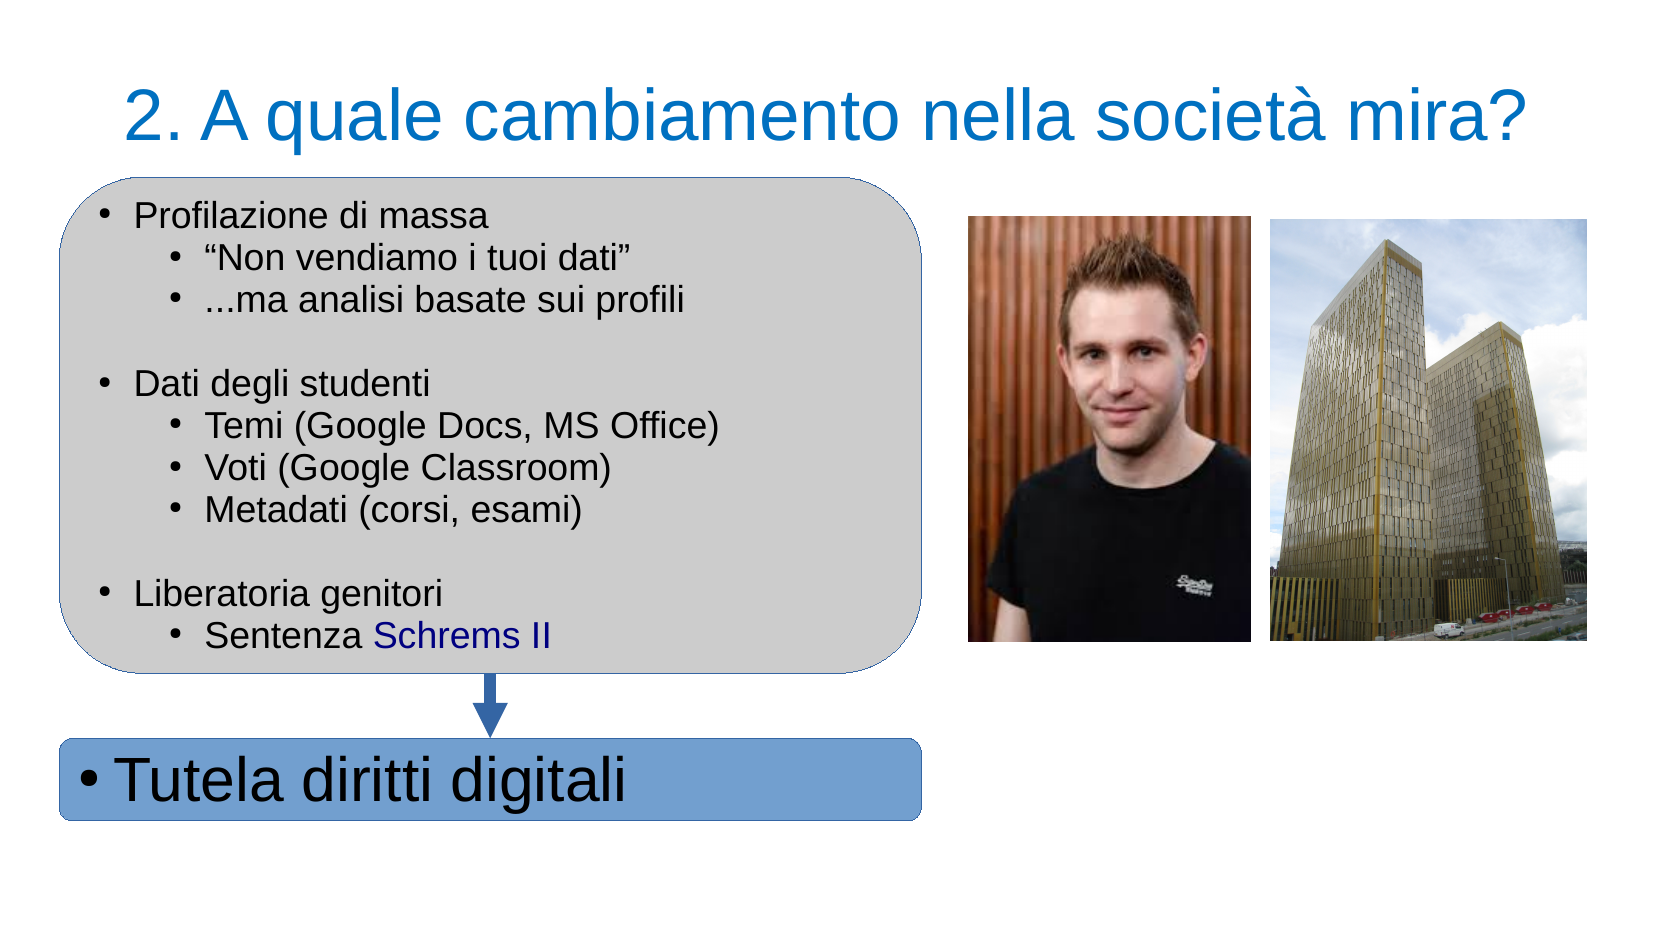

# 2. A quale cambiamento nella società mira?
Profilazione di massa
“Non vendiamo i tuoi dati”
...ma analisi basate sui profili
Dati degli studenti
Temi (Google Docs, MS Office)
Voti (Google Classroom)
Metadati (corsi, esami)
Liberatoria genitori
Sentenza Schrems II
Tutela diritti digitali